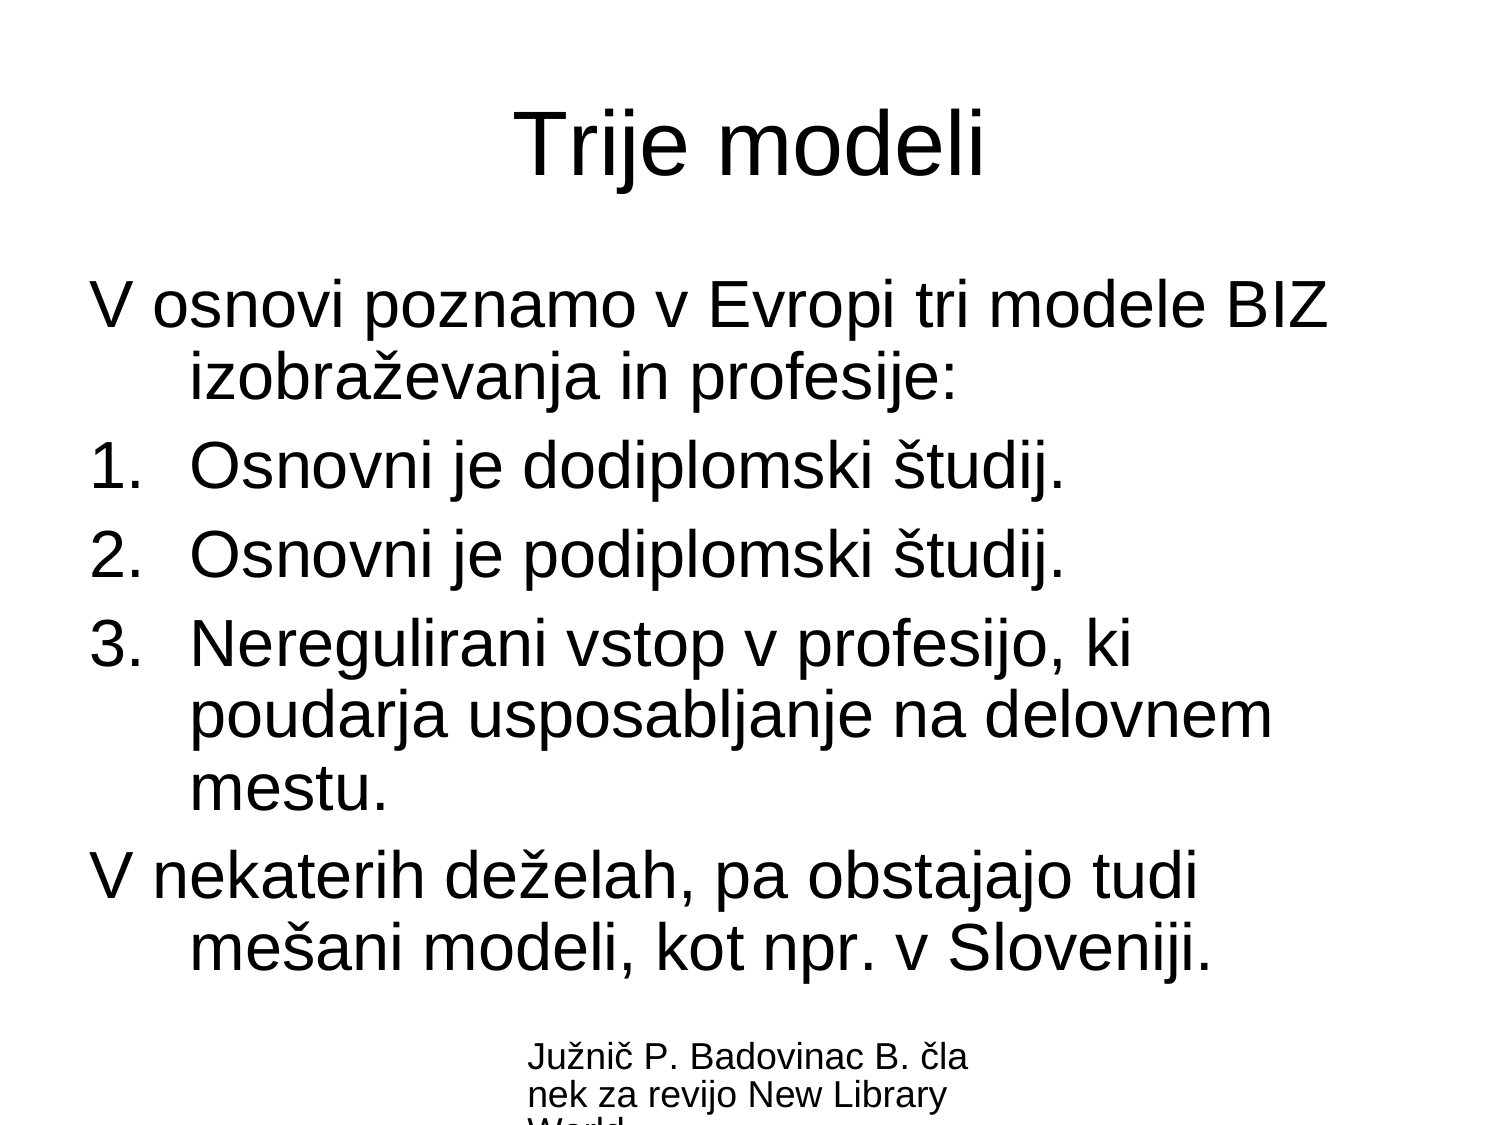

# Trije modeli
V osnovi poznamo v Evropi tri modele BIZ izobraževanja in profesije:
Osnovni je dodiplomski študij.
Osnovni je podiplomski študij.
Neregulirani vstop v profesijo, ki poudarja usposabljanje na delovnem mestu.
V nekaterih deželah, pa obstajajo tudi mešani modeli, kot npr. v Sloveniji.
Južnič P. Badovinac B. članek za revijo New Library World